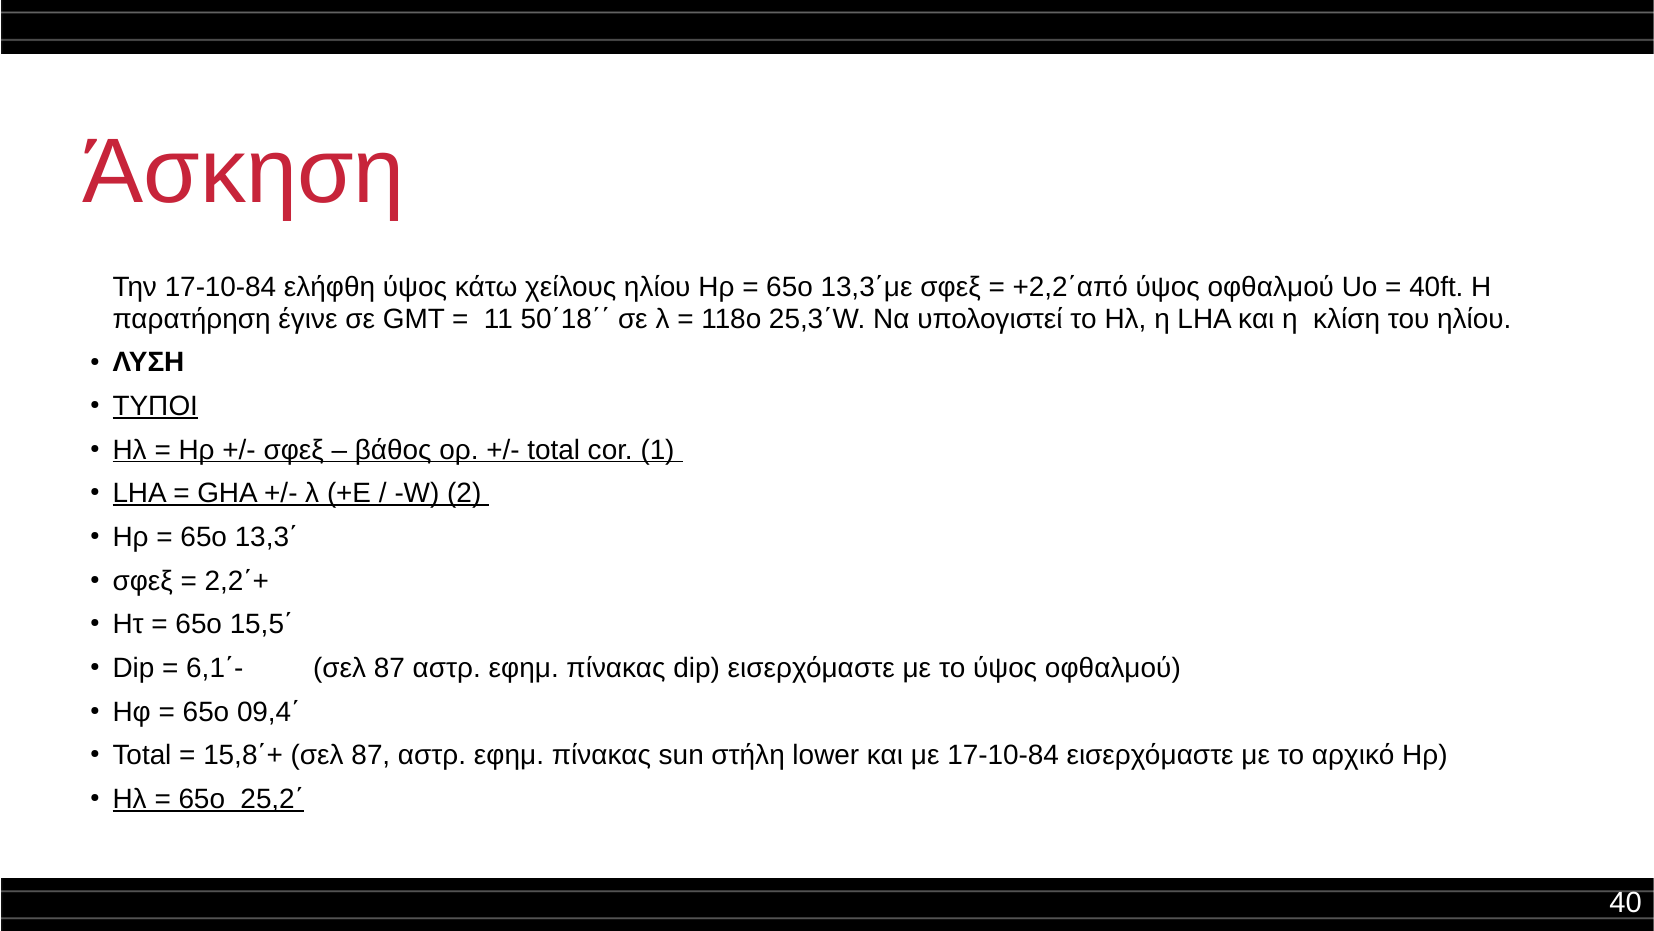

# Άσκηση
Την 17-10-84 ελήφθη ύψος κάτω χείλους ηλίου Ηρ = 65ο 13,3΄με σφεξ = +2,2΄από ύψος οφθαλμού Uo = 40ft. Η παρατήρηση έγινε σε GMT = 11 50΄18΄΄ σε λ = 118ο 25,3΄W. Να υπολογιστεί το Ηλ, η LHA και η κλίση του ηλίου.
ΛΥΣΗ
ΤΥΠΟΙ
Ηλ = Ηρ +/- σφεξ – βάθος ορ. +/- total cor. (1)
LHA = GHA +/- λ (+E / -W) (2)
Ηρ = 65ο 13,3΄
σφεξ = 2,2΄+
Ητ = 65ο 15,5΄
Dip = 6,1΄- (σελ 87 αστρ. εφημ. πίνακας dip) εισερχόμαστε με το ύψος οφθαλμού)
Ηφ = 65ο 09,4΄
Total = 15,8΄+ (σελ 87, αστρ. εφημ. πίνακας sun στήλη lower και με 17-10-84 εισερχόμαστε με το αρχικό Ηρ)
Ηλ = 65ο 25,2΄